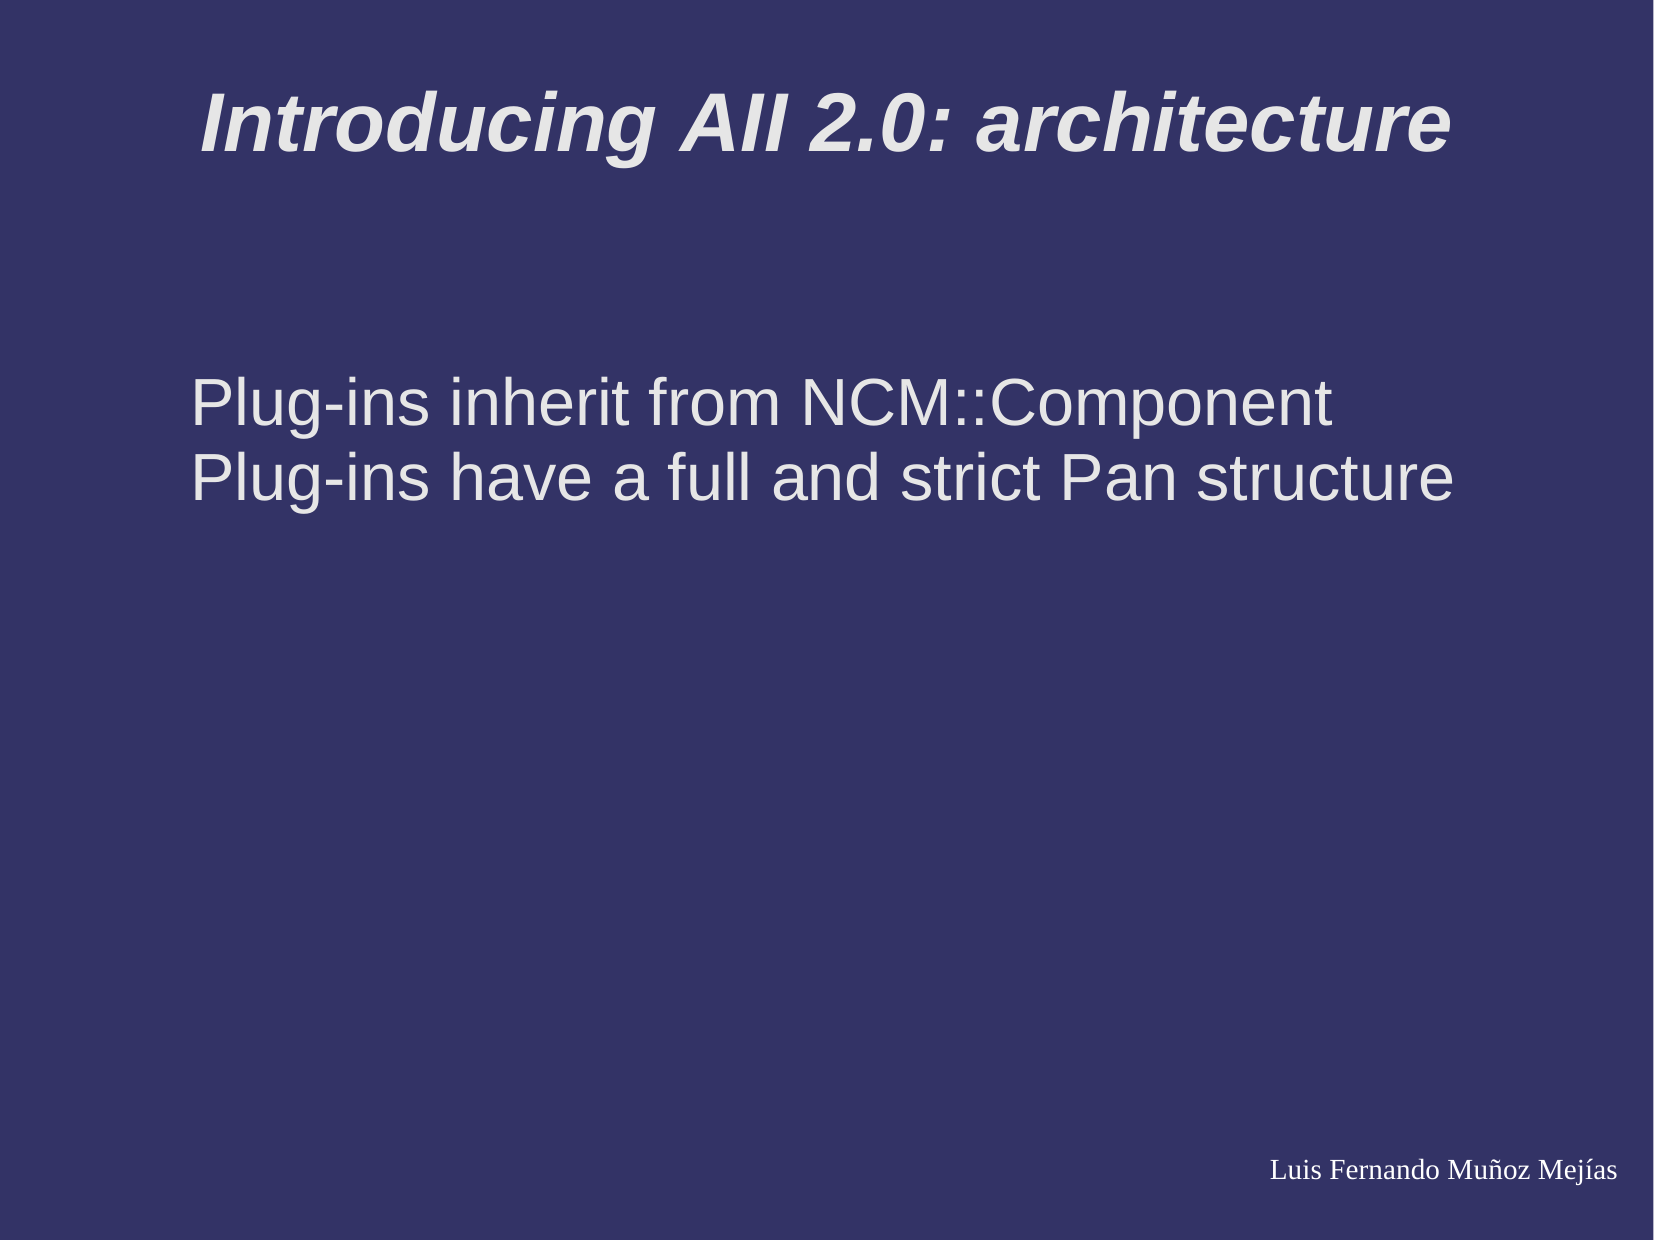

# Introducing AII 2.0: architecture
Plug-ins inherit from NCM::Component
Plug-ins have a full and strict Pan structure
Luis Fernando Muñoz Mejías